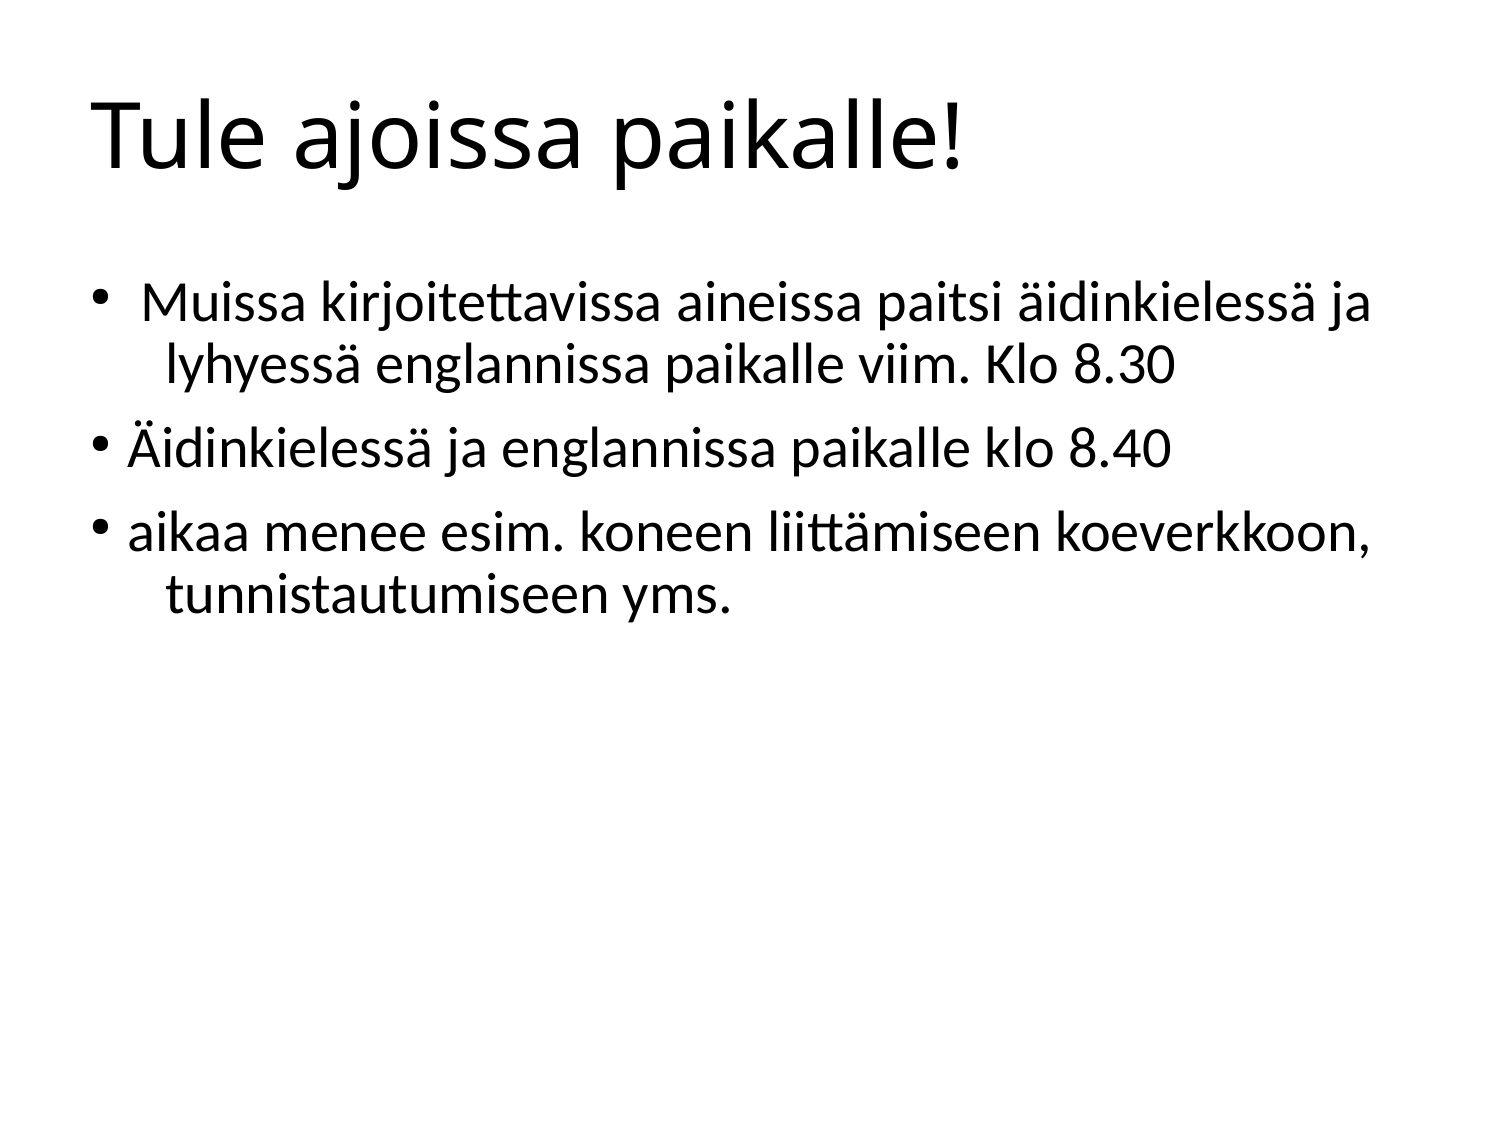

# Tule ajoissa paikalle!
 Muissa kirjoitettavissa aineissa paitsi äidinkielessä ja lyhyessä englannissa paikalle viim. Klo 8.30
Äidinkielessä ja englannissa paikalle klo 8.40
aikaa menee esim. koneen liittämiseen koeverkkoon, tunnistautumiseen yms.